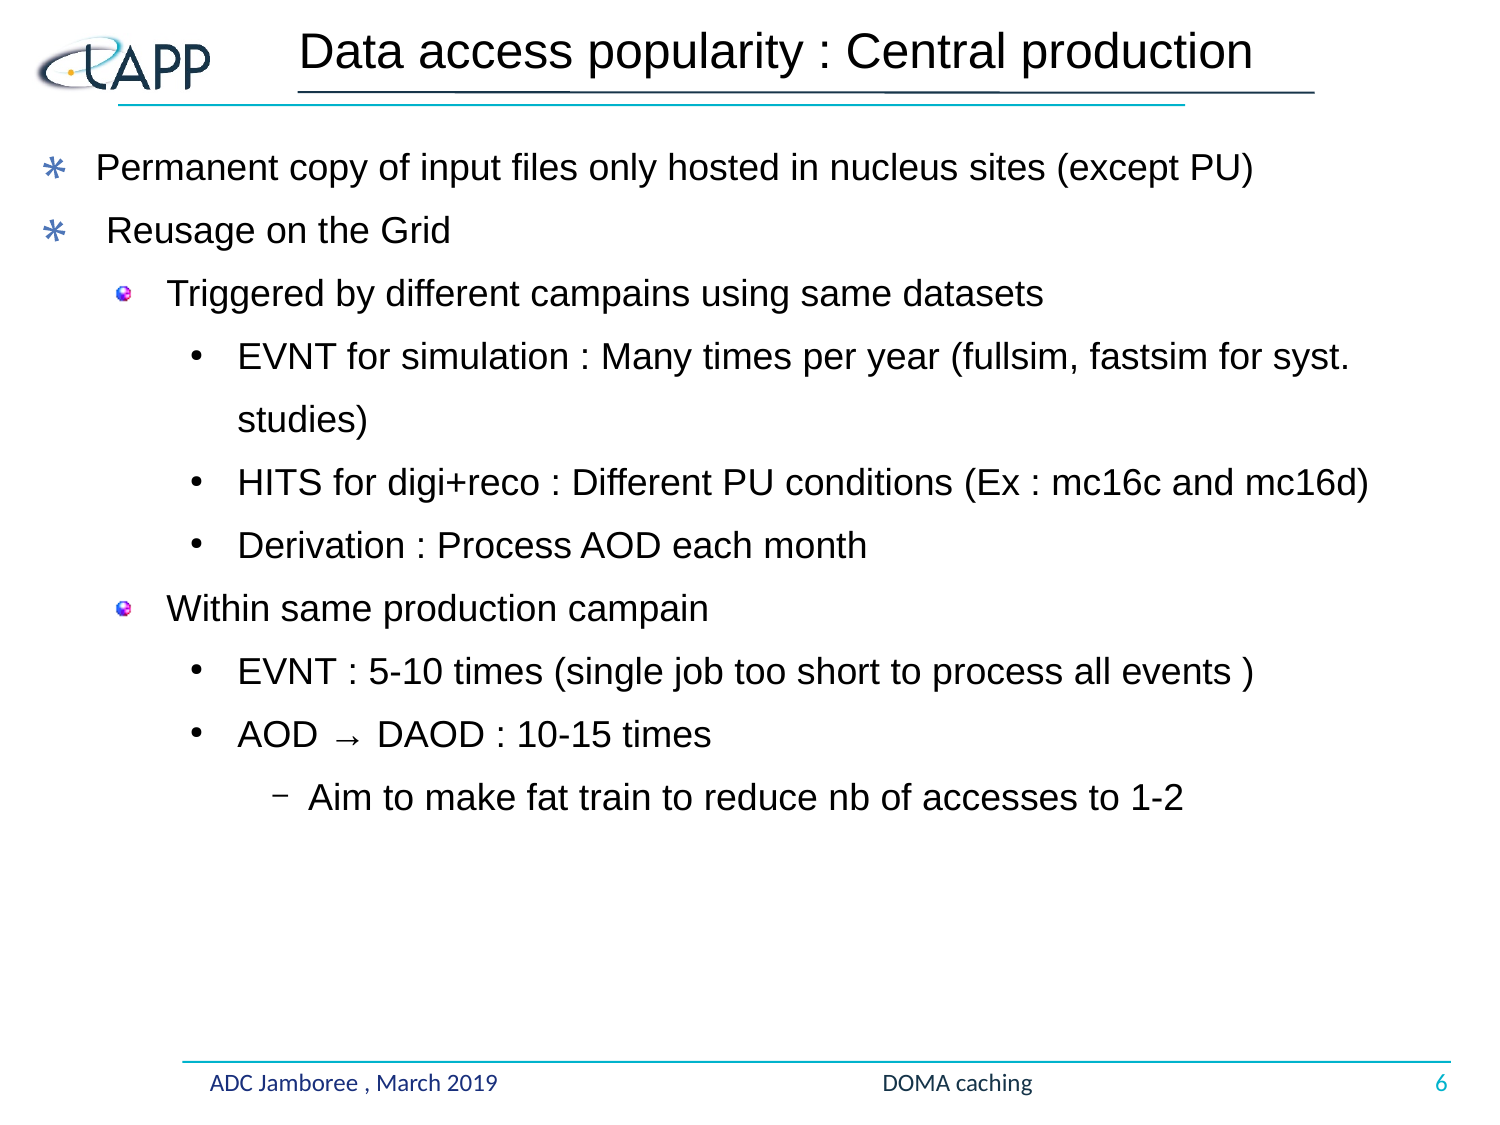

# Data access popularity : Central production
Permanent copy of input files only hosted in nucleus sites (except PU)
 Reusage on the Grid
Triggered by different campains using same datasets
EVNT for simulation : Many times per year (fullsim, fastsim for syst. studies)
HITS for digi+reco : Different PU conditions (Ex : mc16c and mc16d)
Derivation : Process AOD each month
Within same production campain
EVNT : 5-10 times (single job too short to process all events )
AOD → DAOD : 10-15 times
Aim to make fat train to reduce nb of accesses to 1-2
ADC Jamboree , March 2019
DOMA caching